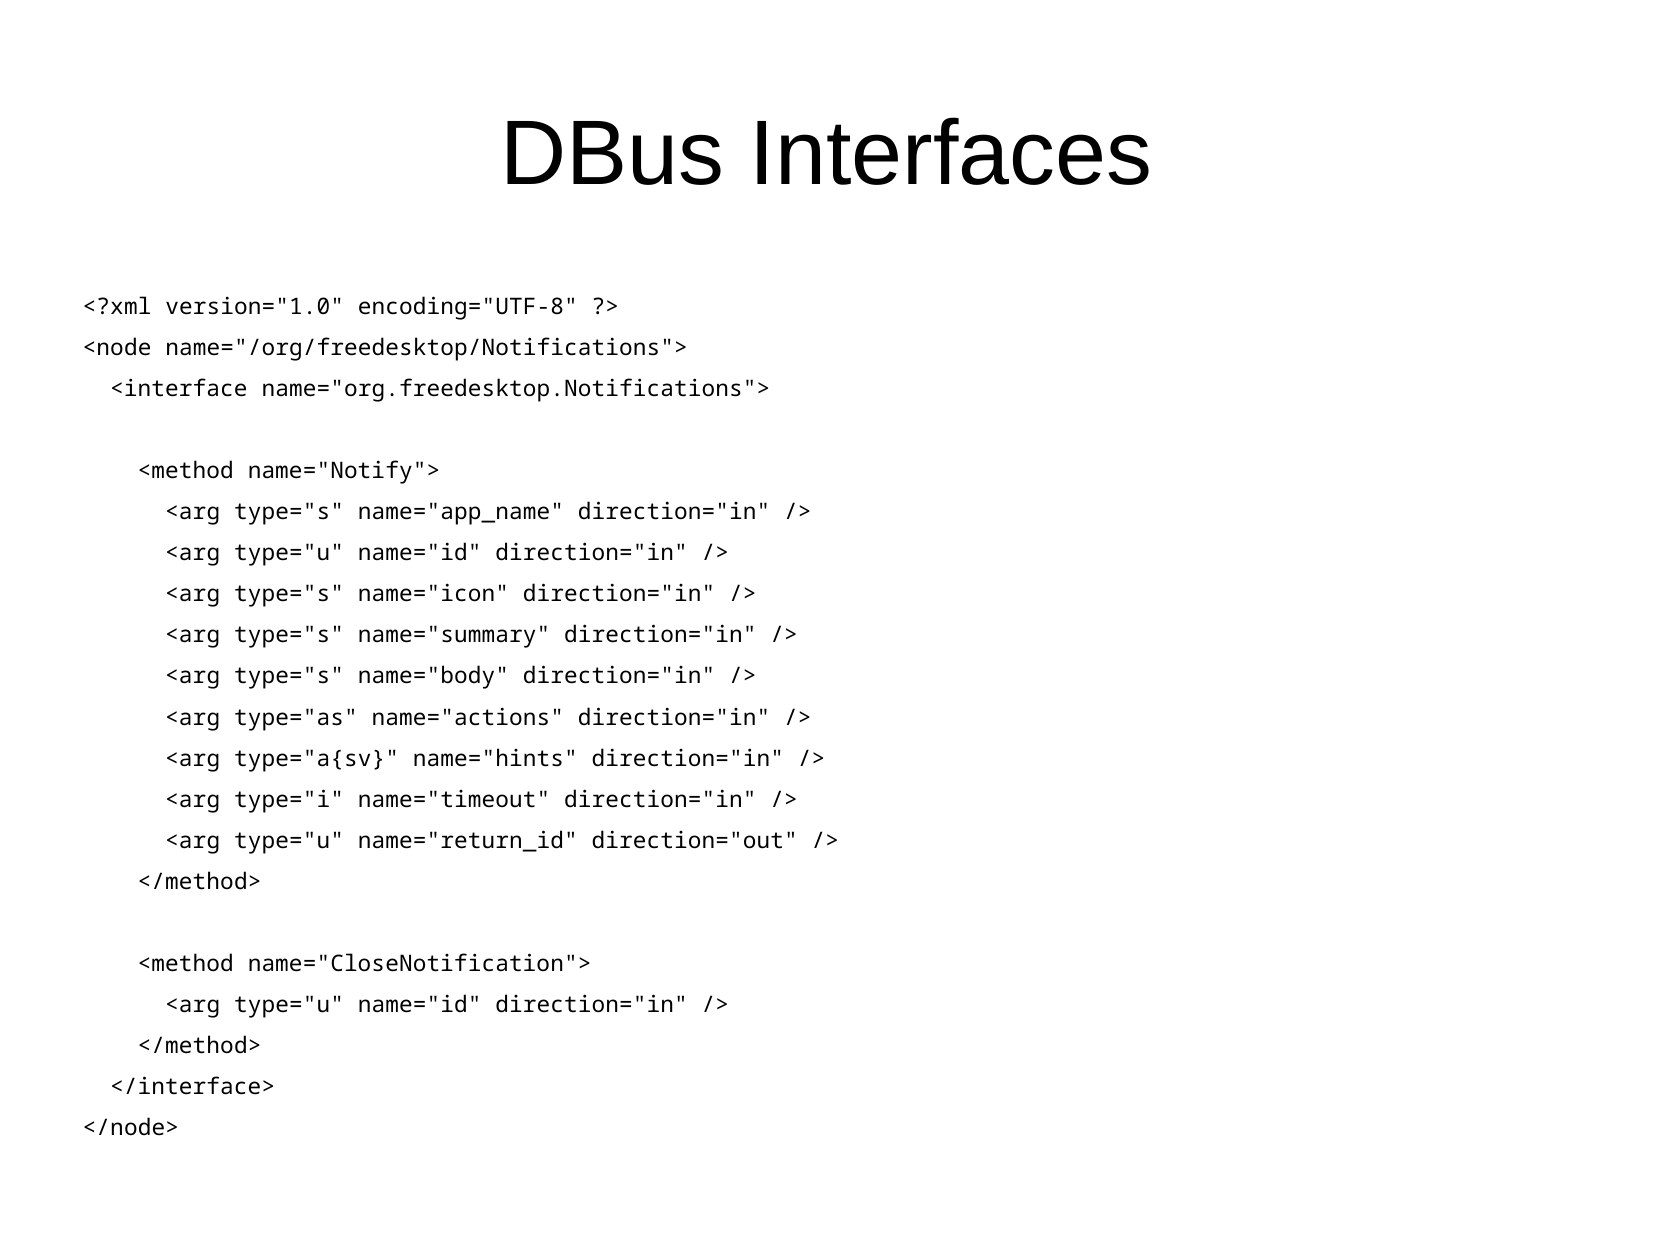

# DBus Interfaces
<?xml version="1.0" encoding="UTF-8" ?>
<node name="/org/freedesktop/Notifications">
 <interface name="org.freedesktop.Notifications">
 <method name="Notify">
 <arg type="s" name="app_name" direction="in" />
 <arg type="u" name="id" direction="in" />
 <arg type="s" name="icon" direction="in" />
 <arg type="s" name="summary" direction="in" />
 <arg type="s" name="body" direction="in" />
 <arg type="as" name="actions" direction="in" />
 <arg type="a{sv}" name="hints" direction="in" />
 <arg type="i" name="timeout" direction="in" />
 <arg type="u" name="return_id" direction="out" />
 </method>
 <method name="CloseNotification">
 <arg type="u" name="id" direction="in" />
 </method>
 </interface>
</node>